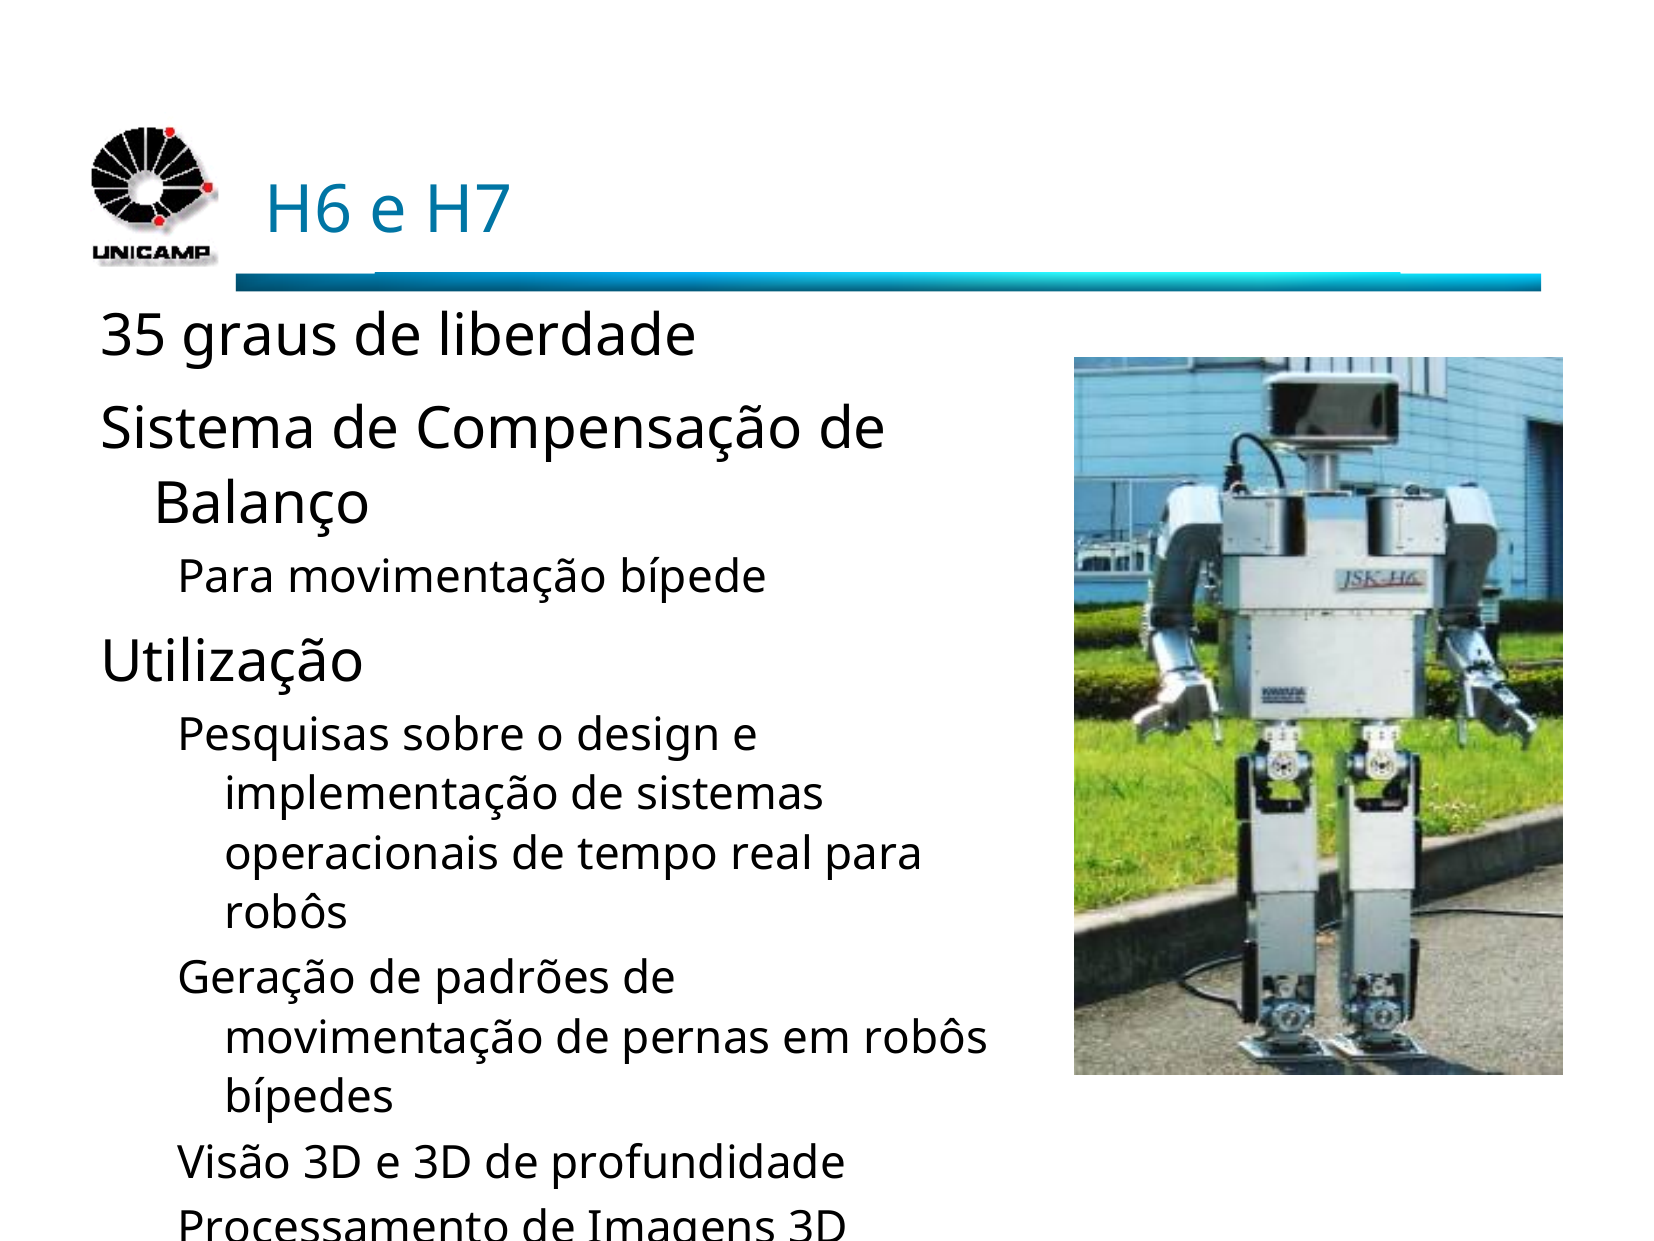

# H6 e H7
35 graus de liberdade
Sistema de Compensação de Balanço
Para movimentação bípede
Utilização
Pesquisas sobre o design e implementação de sistemas operacionais de tempo real para robôs
Geração de padrões de movimentação de pernas em robôs bípedes
Visão 3D e 3D de profundidade
Processamento de Imagens 3D
Planejamento de Movimento